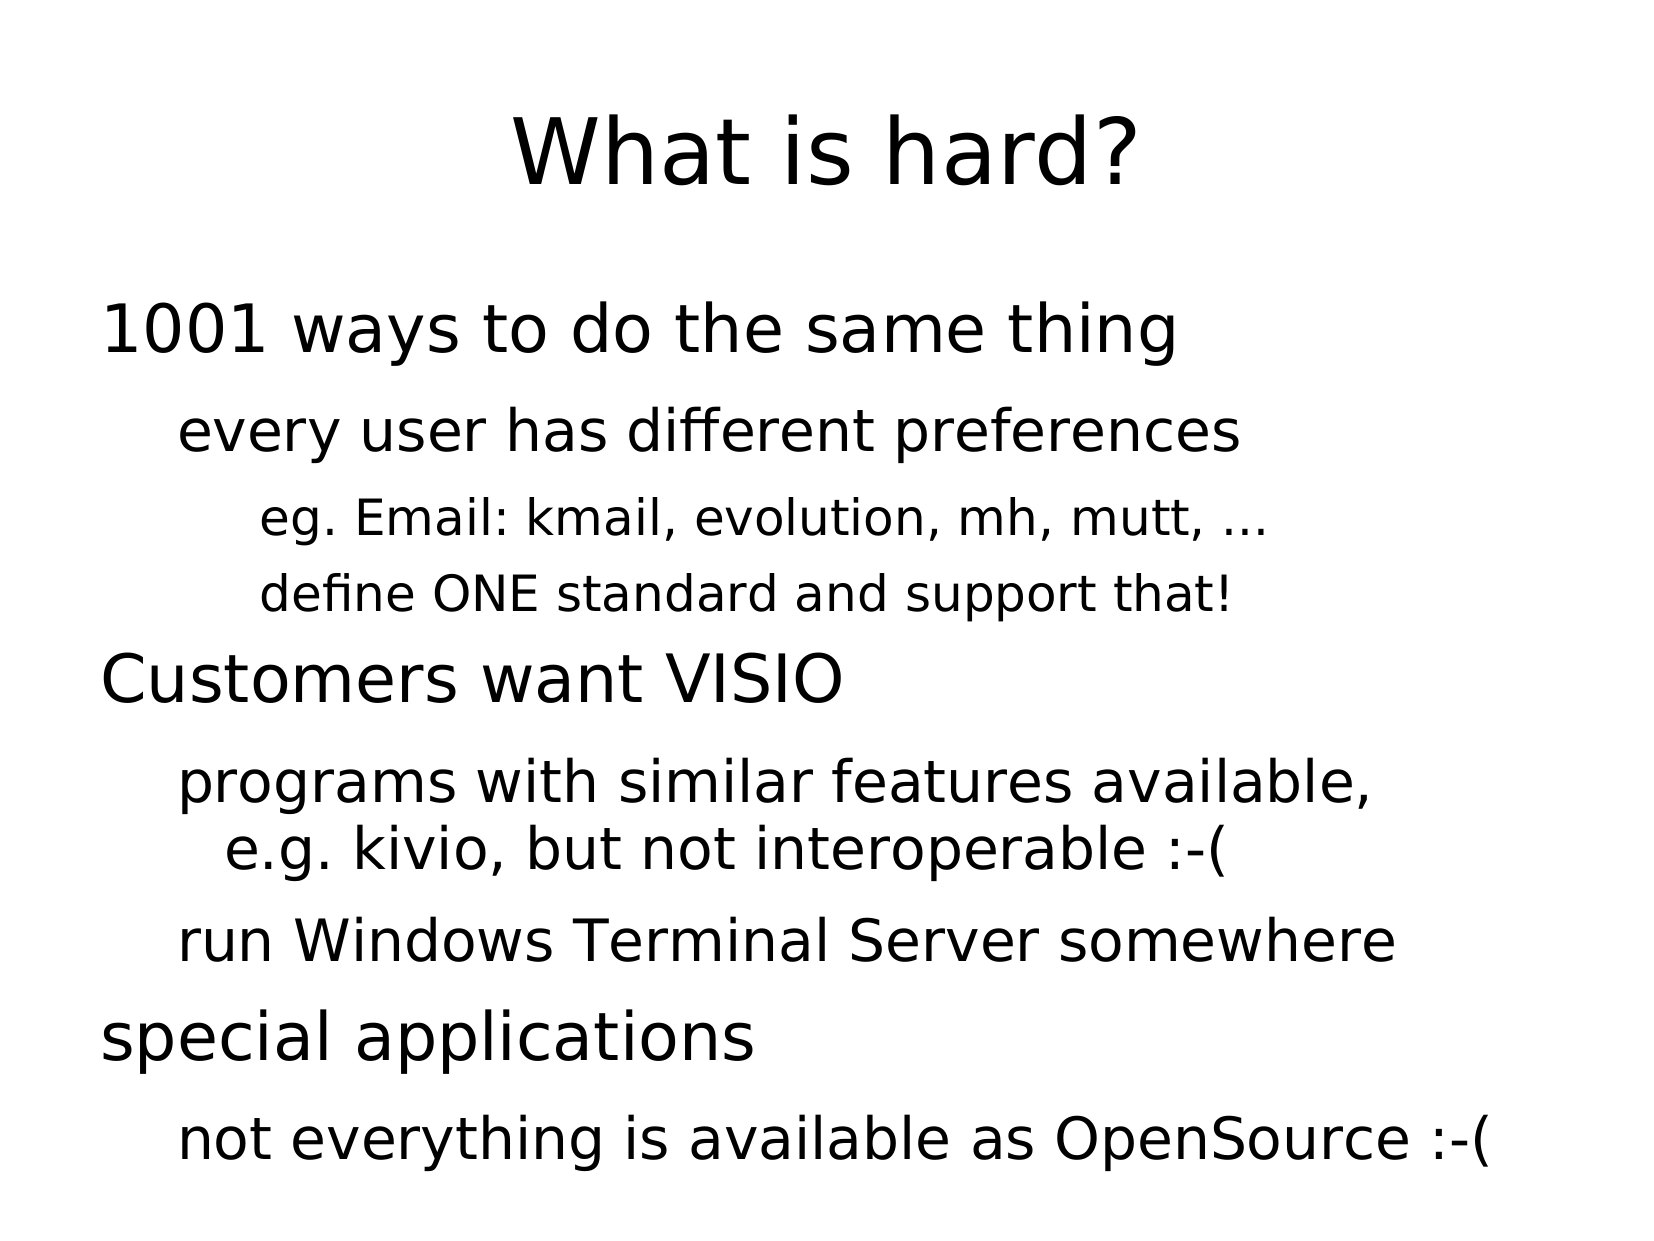

# What is hard?
1001 ways to do the same thing
every user has different preferences
eg. Email: kmail, evolution, mh, mutt, ...
define ONE standard and support that!
Customers want VISIO
programs with similar features available,
e.g. kivio, but not interoperable :-(
run Windows Terminal Server somewhere
special applications
not everything is available as OpenSource :-(